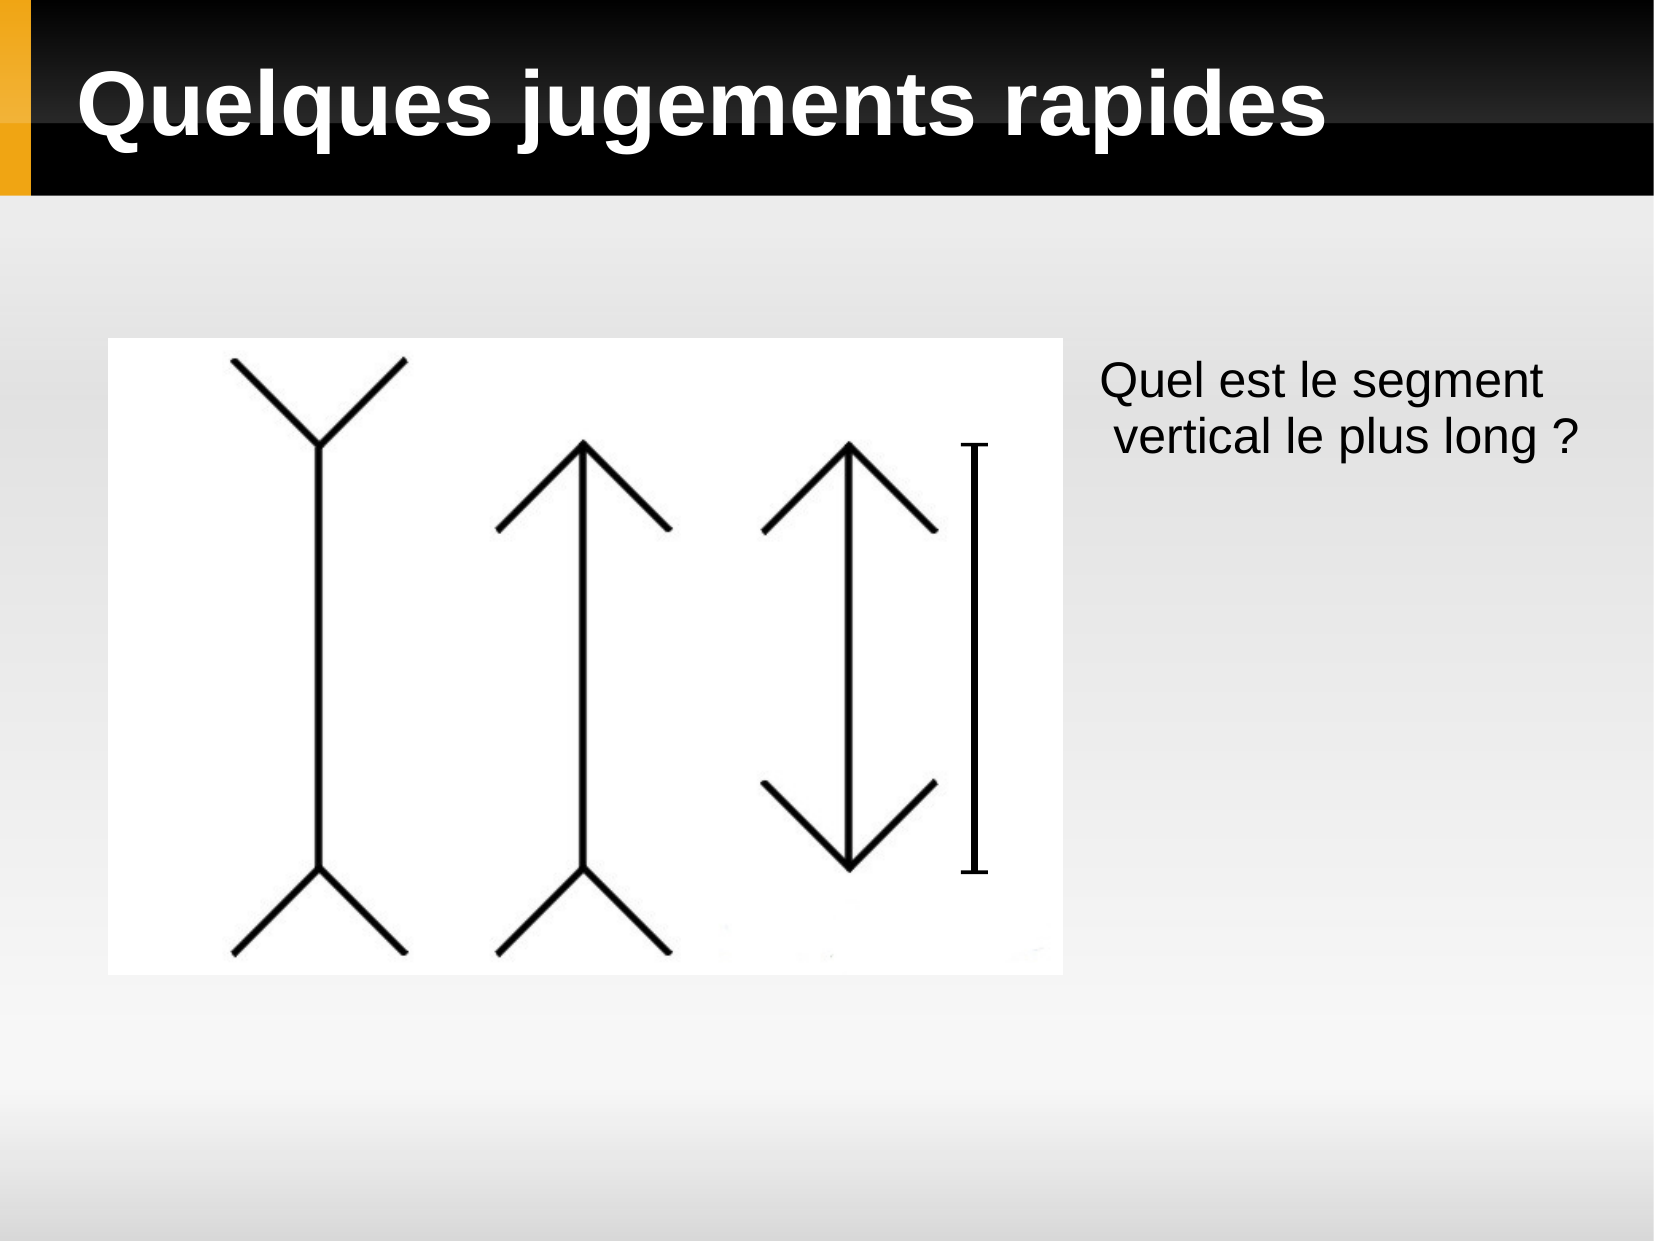

# Quelques jugements rapides
Quel est le segment
 vertical le plus long ?